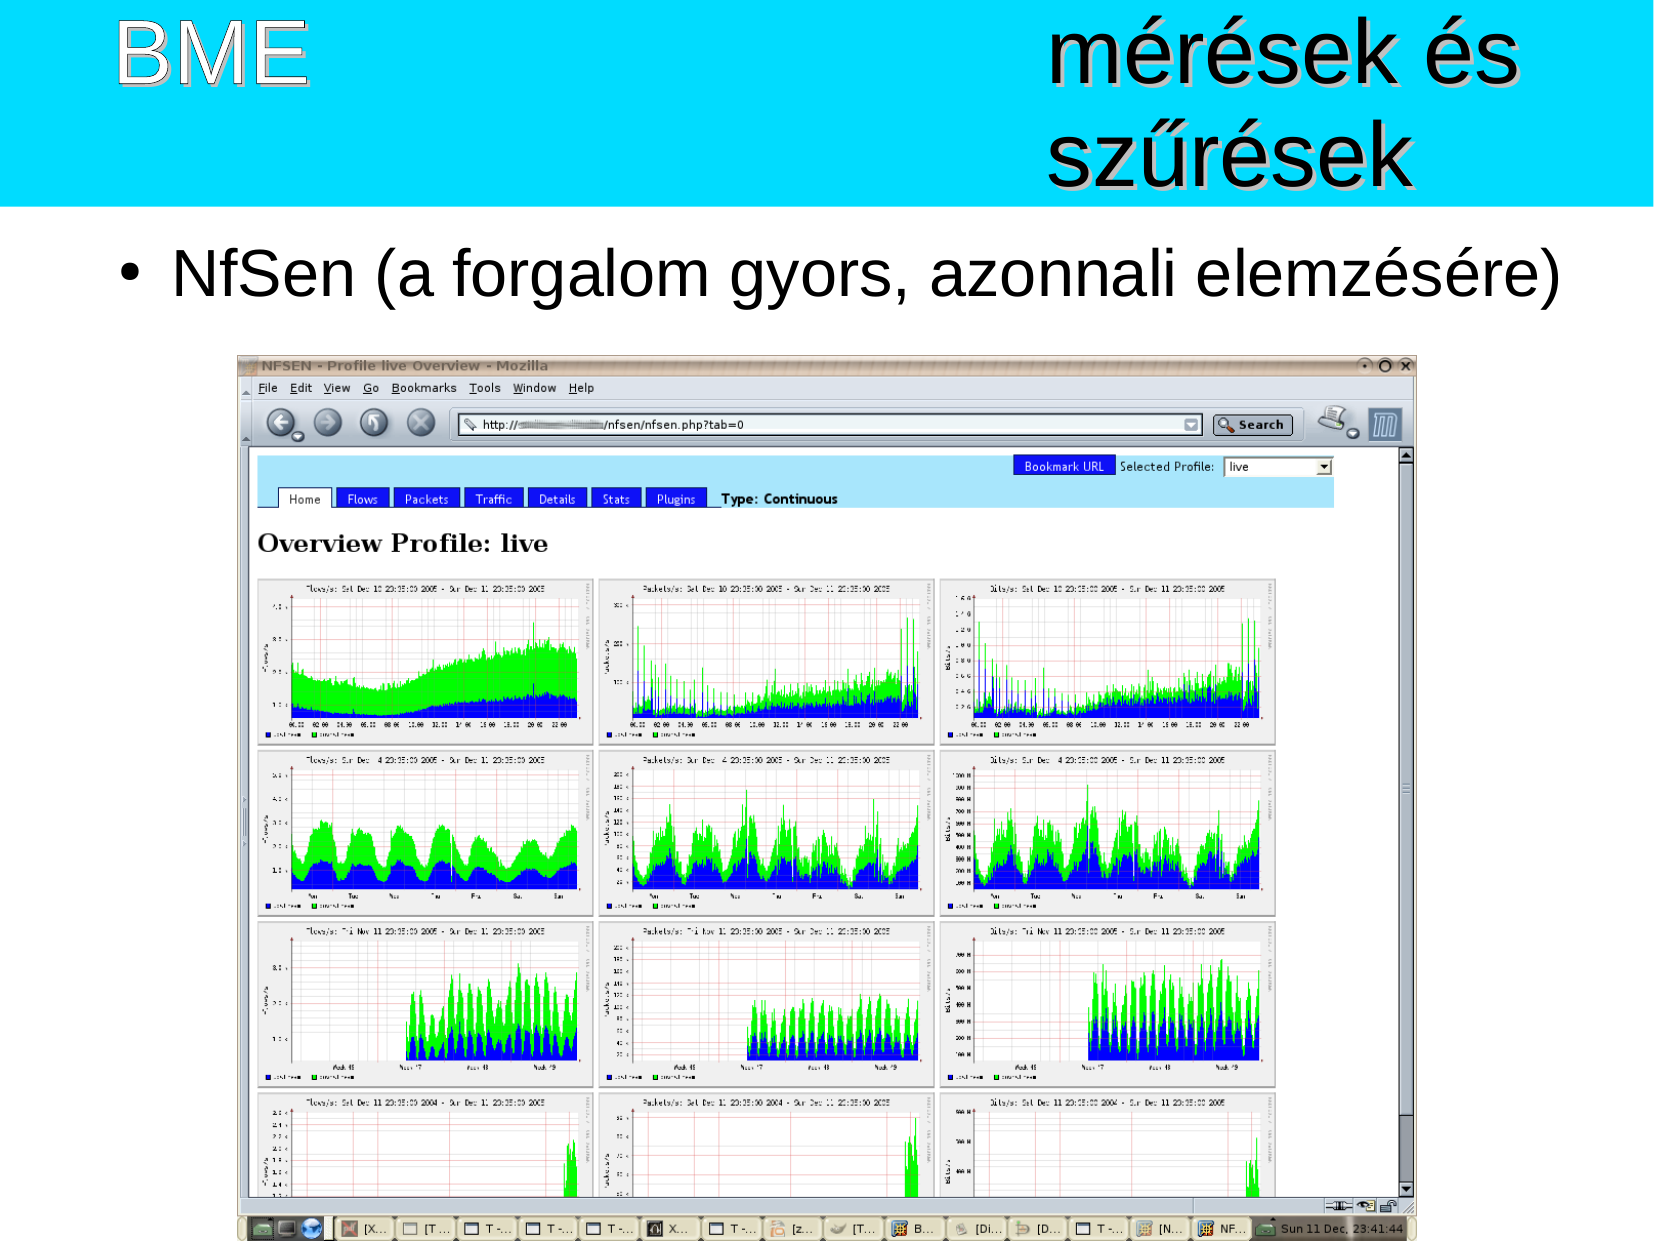

BME	mérések és 				szűrések
# NfSen (a forgalom gyors, azonnali elemzésére)